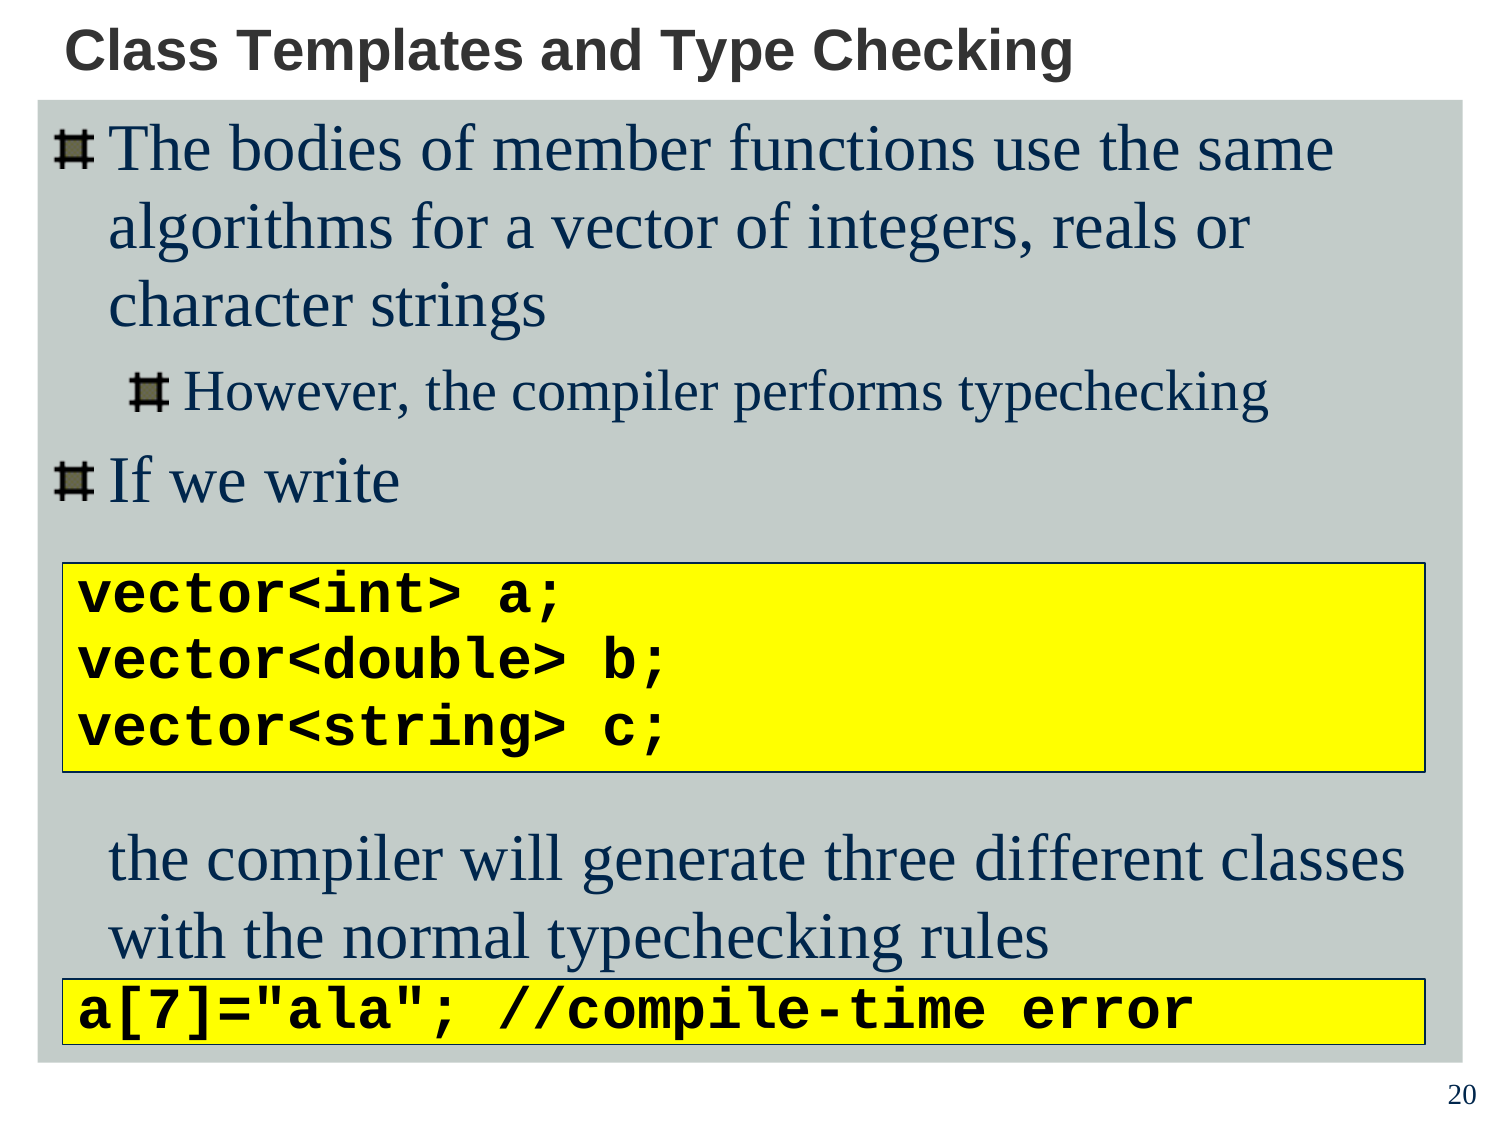

# Class Templates and Type Checking
The bodies of member functions use the same algorithms for a vector of integers, reals or character strings
However, the compiler performs typechecking
If we write
the compiler will generate three different classes with the normal typechecking rules
vector<int> a;
vector<double> b;
vector<string> c;
a[7]="ala"; //compile-time error